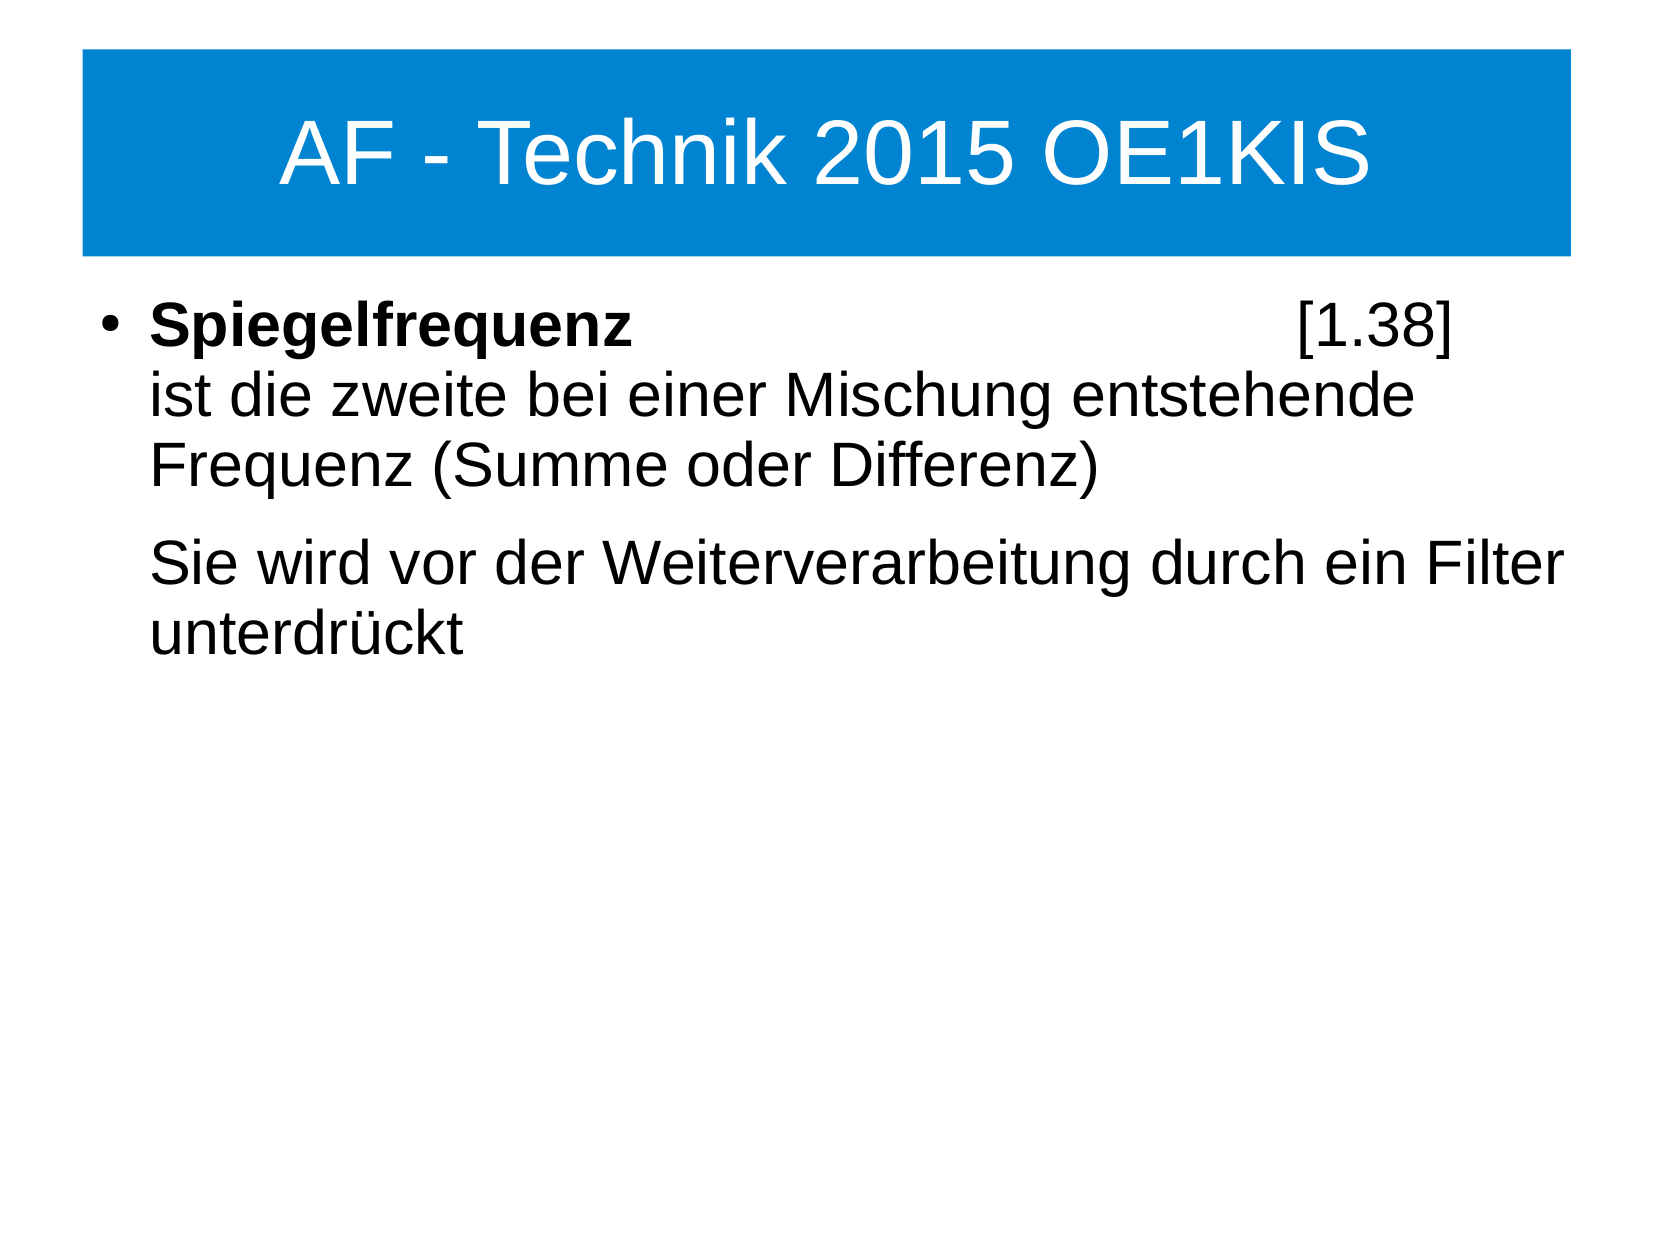

# AF - Technik 2015 OE1KIS
Spiegelfrequenz [1.38]
ist die zweite bei einer Mischung entstehende Frequenz (Summe oder Differenz)
Sie wird vor der Weiterverarbeitung durch ein Filter unterdrückt